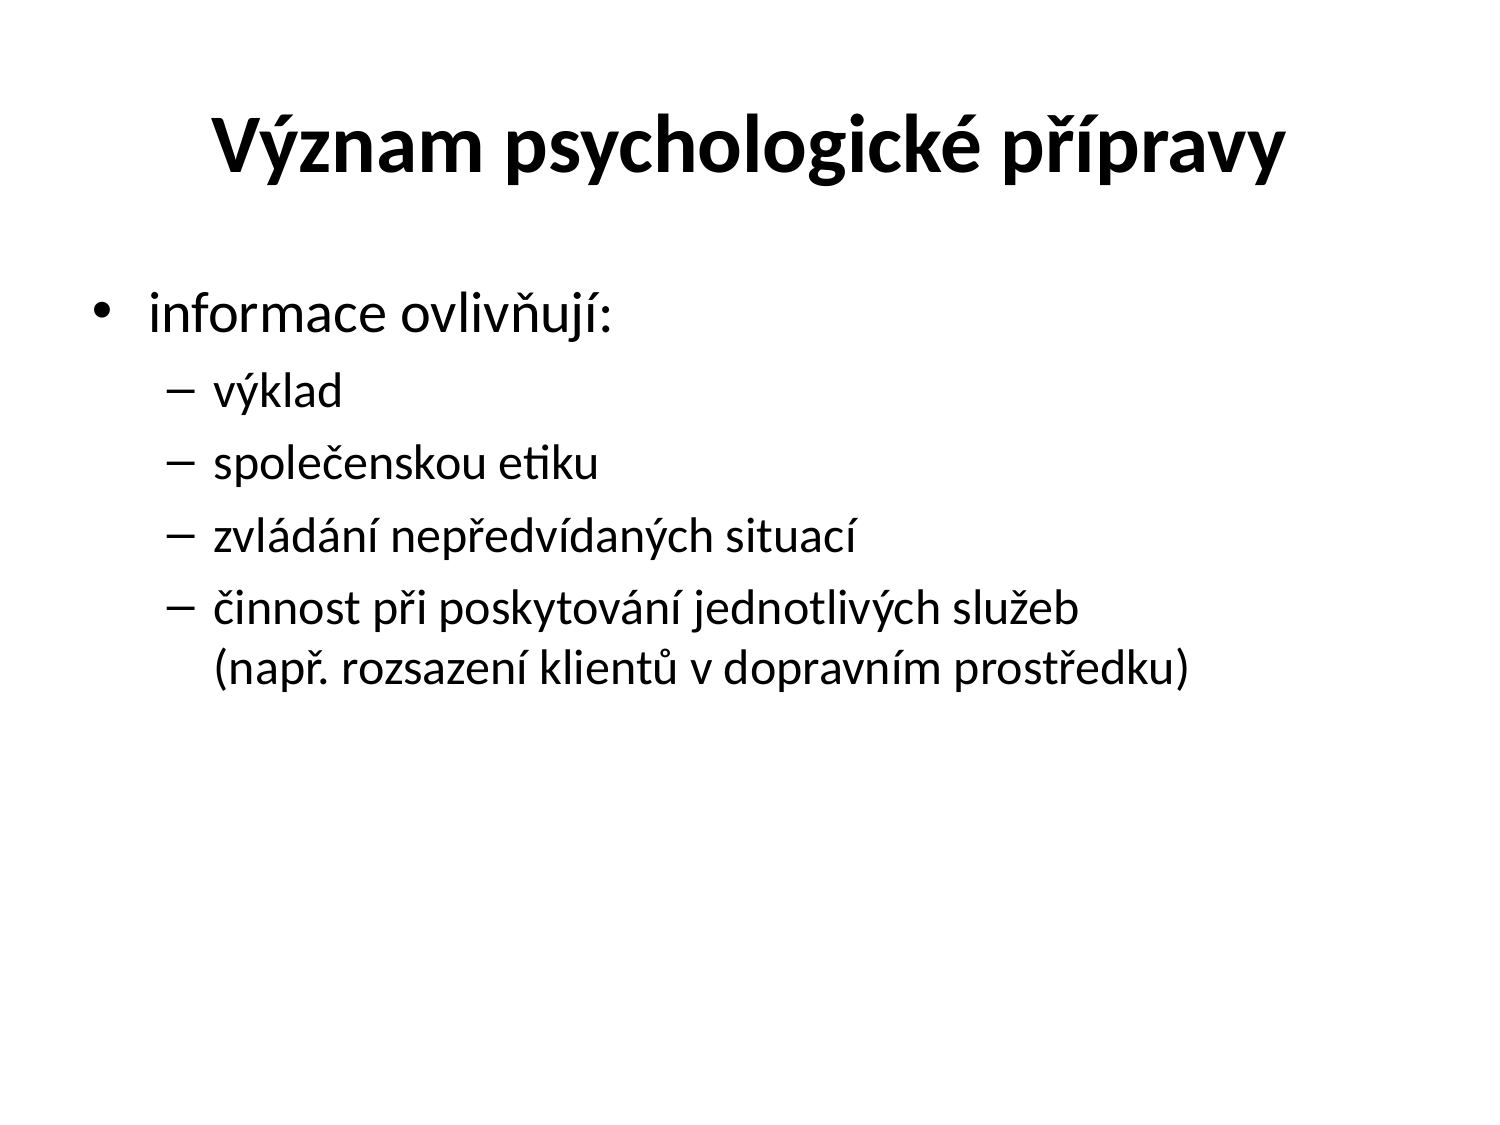

# Význam psychologické přípravy
informace ovlivňují:
výklad
společenskou etiku
zvládání nepředvídaných situací
činnost při poskytování jednotlivých služeb
(např. rozsazení klientů v dopravním prostředku)